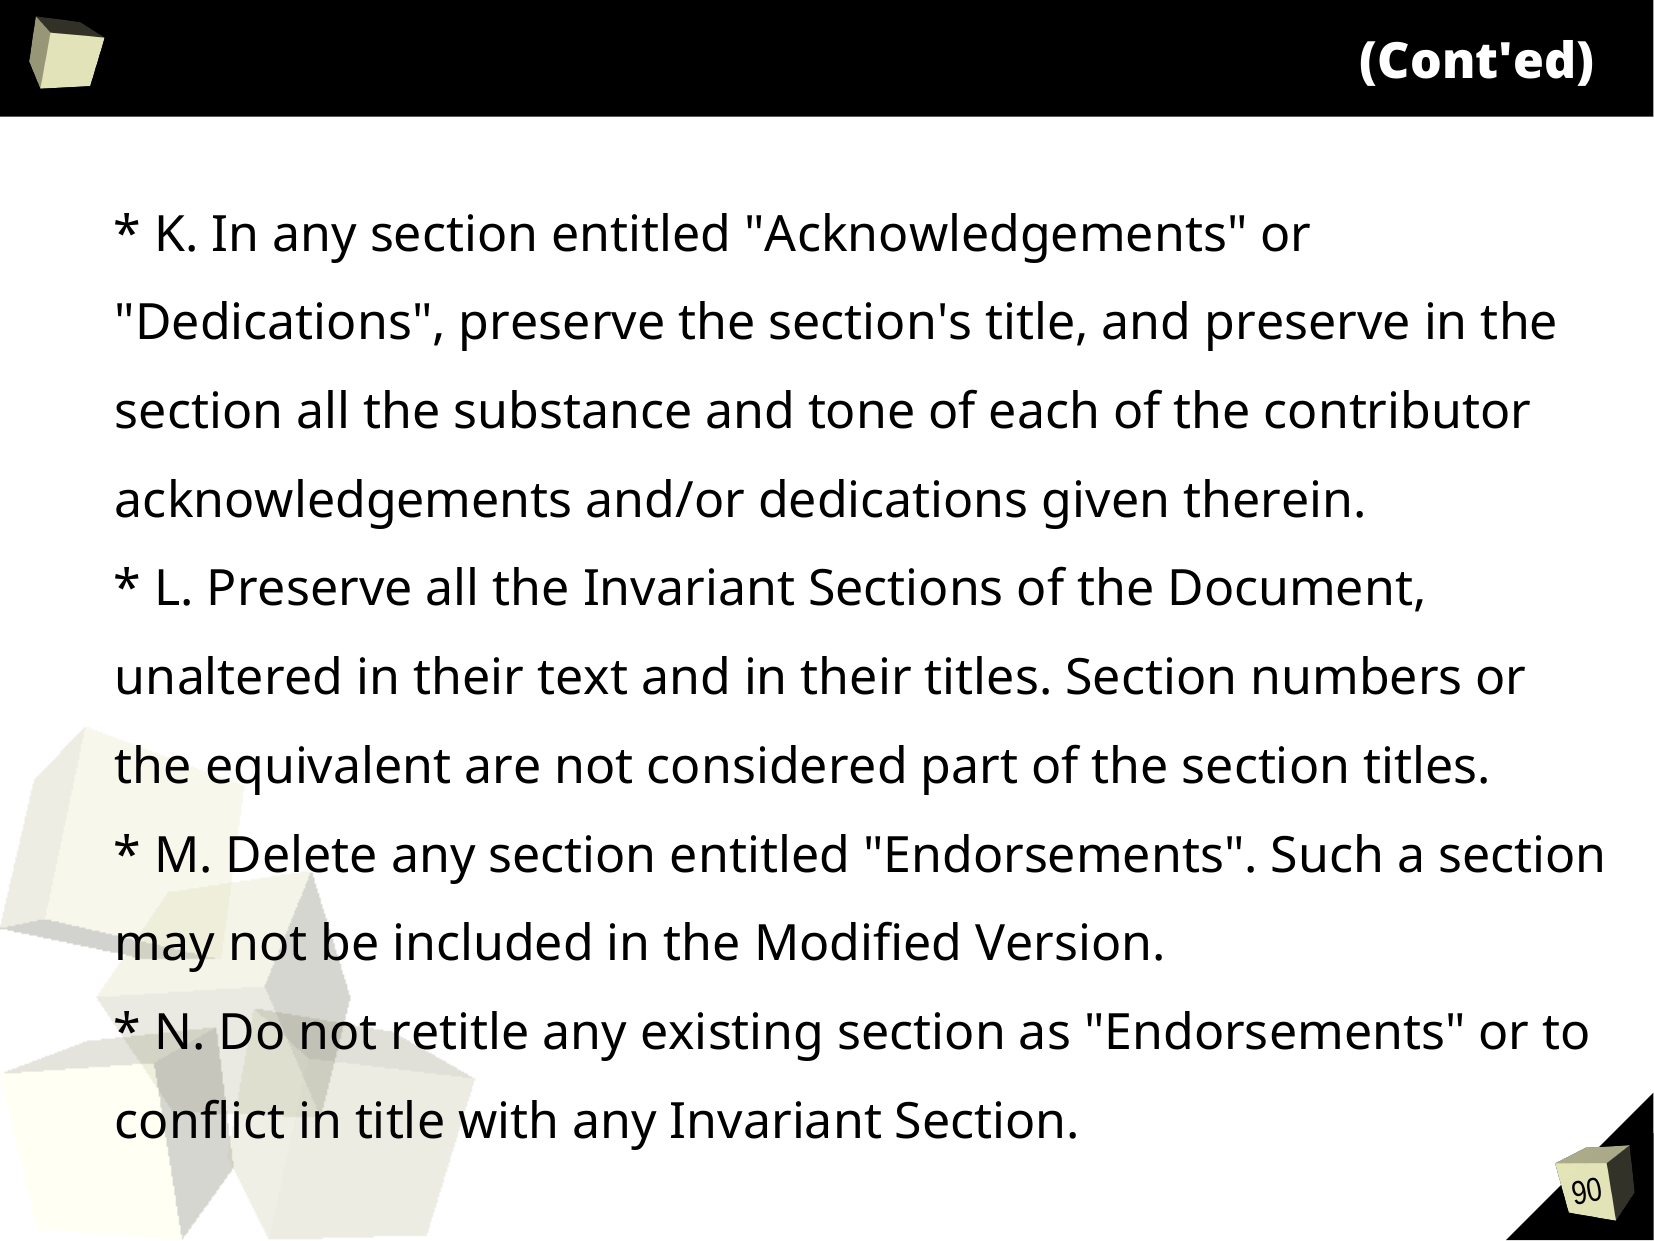

# (Cont'ed)
 * K. In any section entitled "Acknowledgements" or "Dedications", preserve the section's title, and preserve in the section all the substance and tone of each of the contributor acknowledgements and/or dedications given therein.
 * L. Preserve all the Invariant Sections of the Document, unaltered in their text and in their titles. Section numbers or the equivalent are not considered part of the section titles.
 * M. Delete any section entitled "Endorsements". Such a section may not be included in the Modified Version.
 * N. Do not retitle any existing section as "Endorsements" or to conflict in title with any Invariant Section.